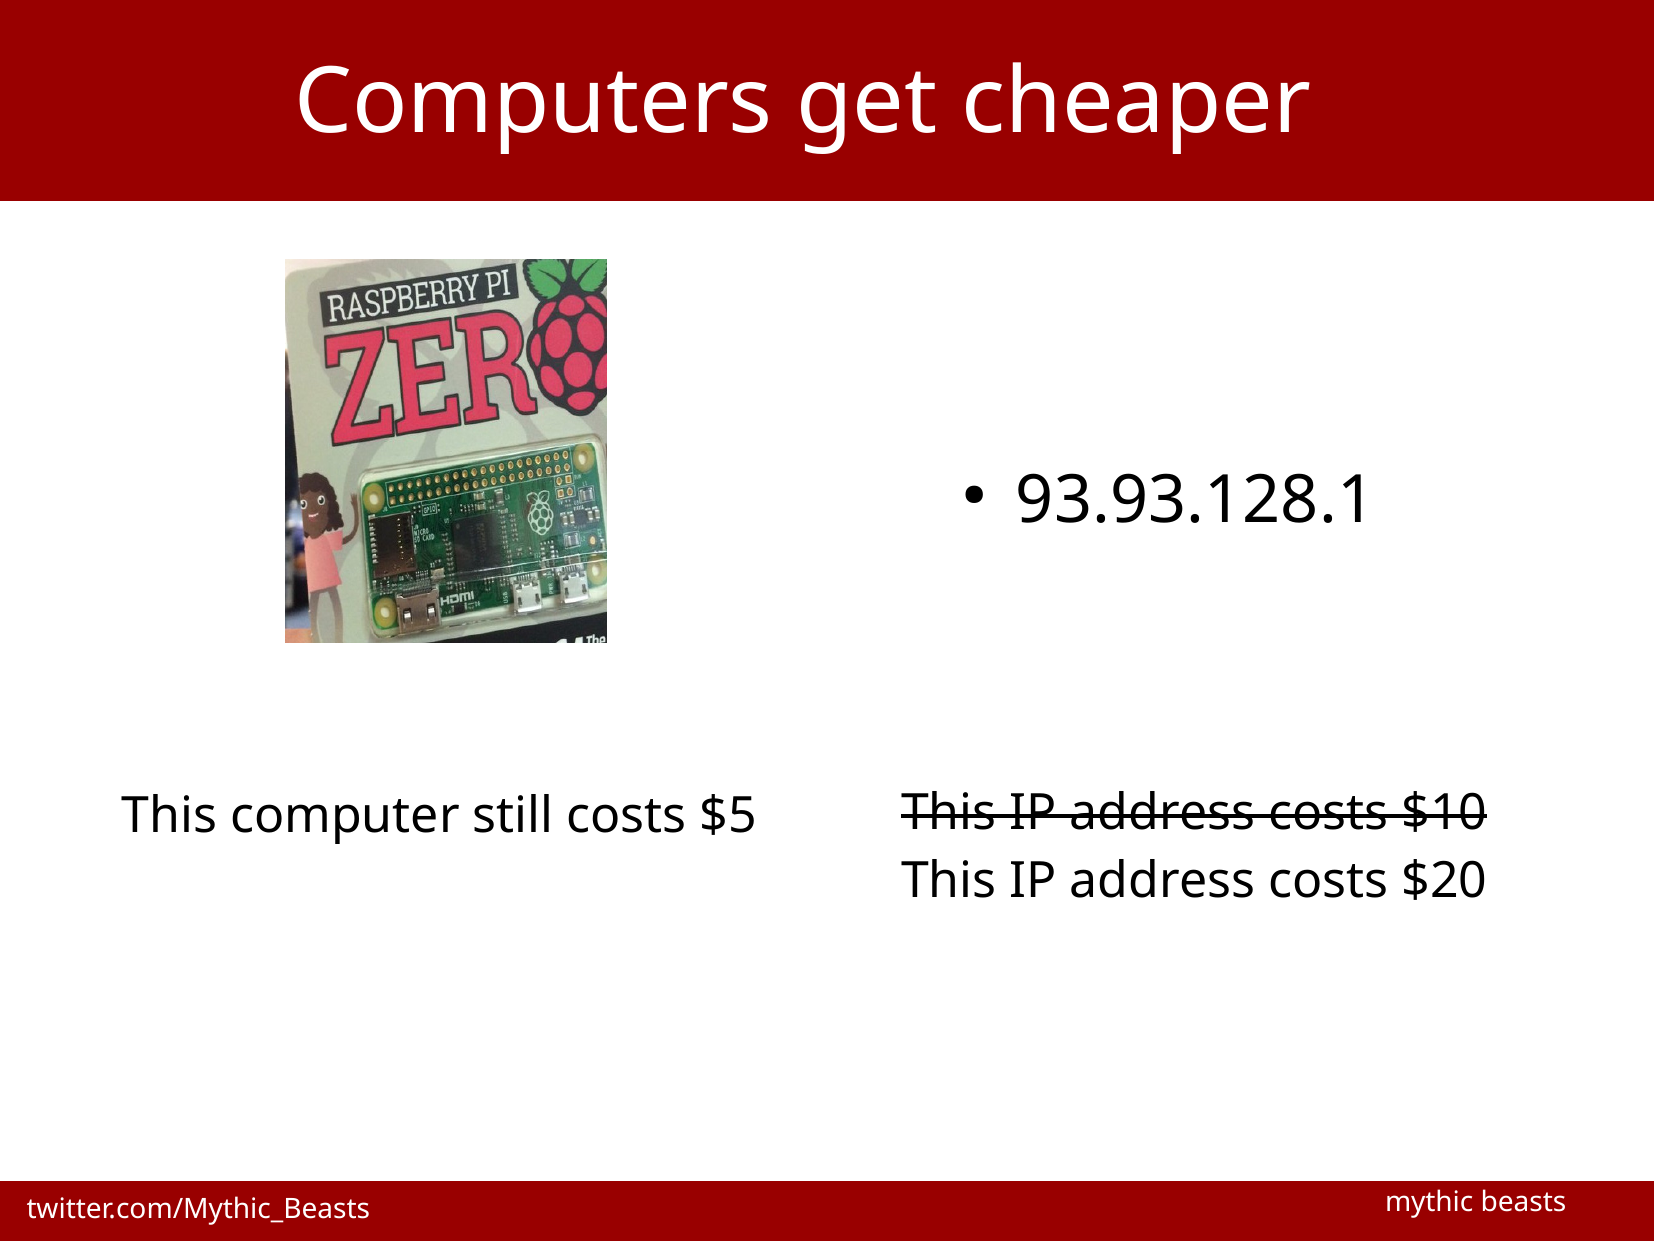

# Computers get cheaper
93.93.128.1
This IP address costs $10
This IP address costs $20
This computer still costs $5